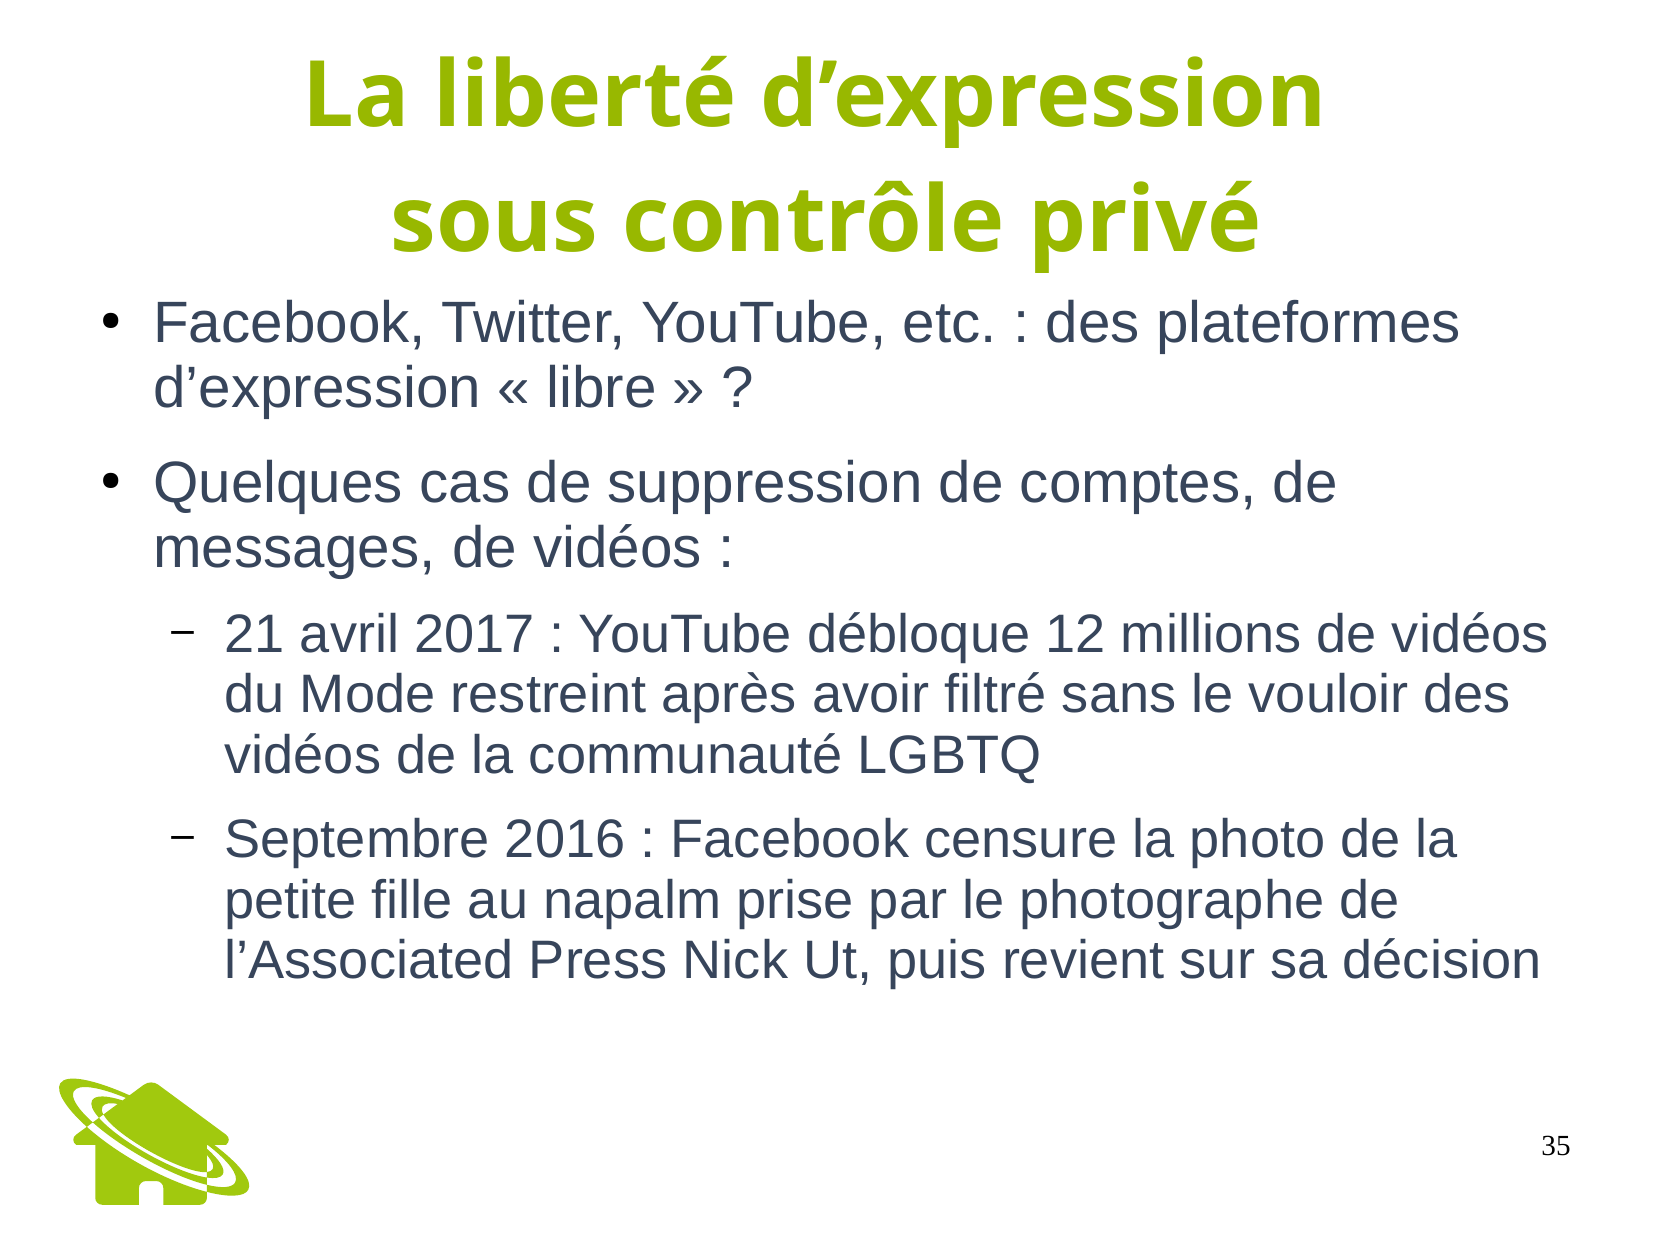

# La liberté d’expression sous contrôle privé
Facebook, Twitter, YouTube, etc. : des plateformes d’expression « libre » ?
Quelques cas de suppression de comptes, de messages, de vidéos :
21 avril 2017 : YouTube débloque 12 millions de vidéos du Mode restreint après avoir filtré sans le vouloir des vidéos de la communauté LGBTQ
Septembre 2016 : Facebook censure la photo de la petite fille au napalm prise par le photographe de l’Associated Press Nick Ut, puis revient sur sa décision
35